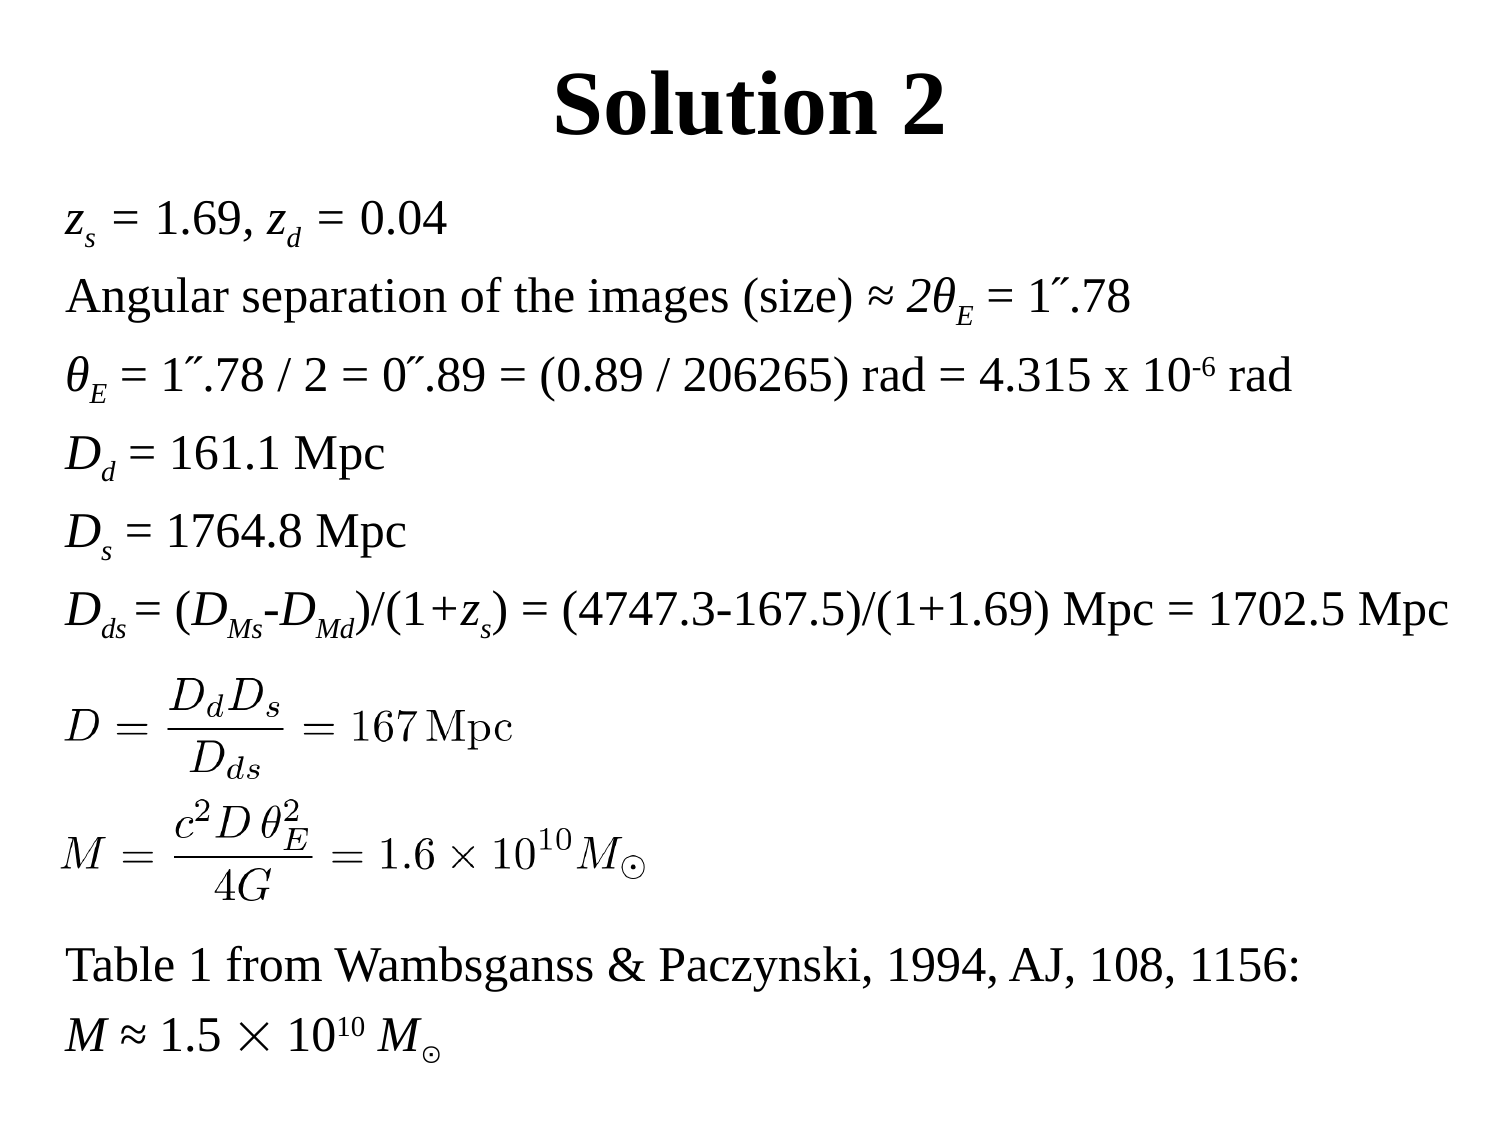

Solution 2
# zs = 1.69, zd = 0.04
Angular separation of the images (size) ≈ 2θE = 1˝.78
θE = 1˝.78 / 2 = 0˝.89 = (0.89 / 206265) rad = 4.315 x 10-6 rad
Dd = 161.1 Mpc
Ds = 1764.8 Mpc
Dds = (DMs-DMd)/(1+zs) = (4747.3-167.5)/(1+1.69) Mpc = 1702.5 Mpc
Table 1 from Wambsganss & Paczynski, 1994, AJ, 108, 1156:
M ≈ 1.5 × 1010 M⊙